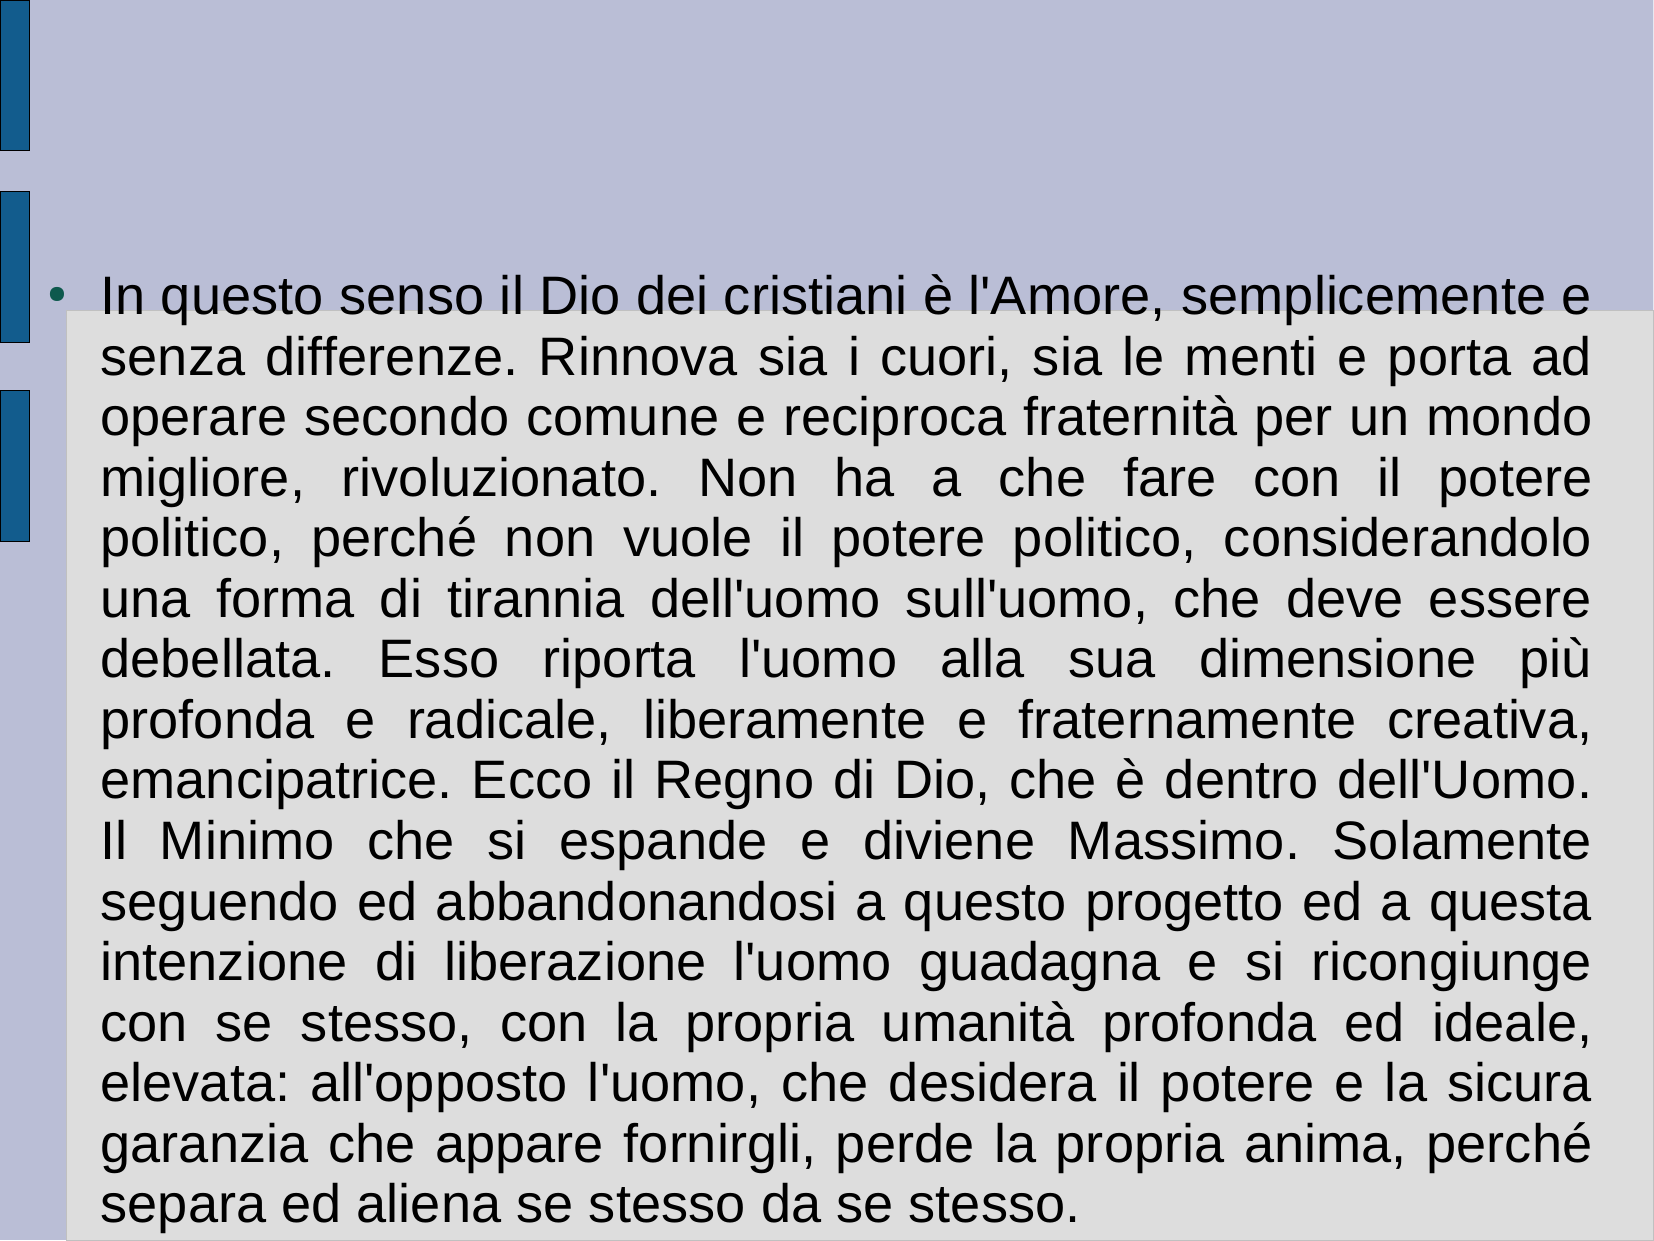

#
In questo senso il Dio dei cristiani è l'Amore, semplicemente e senza differenze. Rinnova sia i cuori, sia le menti e porta ad operare secondo comune e reciproca fraternità per un mondo migliore, rivoluzionato. Non ha a che fare con il potere politico, perché non vuole il potere politico, considerandolo una forma di tirannia dell'uomo sull'uomo, che deve essere debellata. Esso riporta l'uomo alla sua dimensione più profonda e radicale, liberamente e fraternamente creativa, emancipatrice. Ecco il Regno di Dio, che è dentro dell'Uomo. Il Minimo che si espande e diviene Massimo. Solamente seguendo ed abbandonandosi a questo progetto ed a questa intenzione di liberazione l'uomo guadagna e si ricongiunge con se stesso, con la propria umanità profonda ed ideale, elevata: all'opposto l'uomo, che desidera il potere e la sicura garanzia che appare fornirgli, perde la propria anima, perché separa ed aliena se stesso da se stesso.